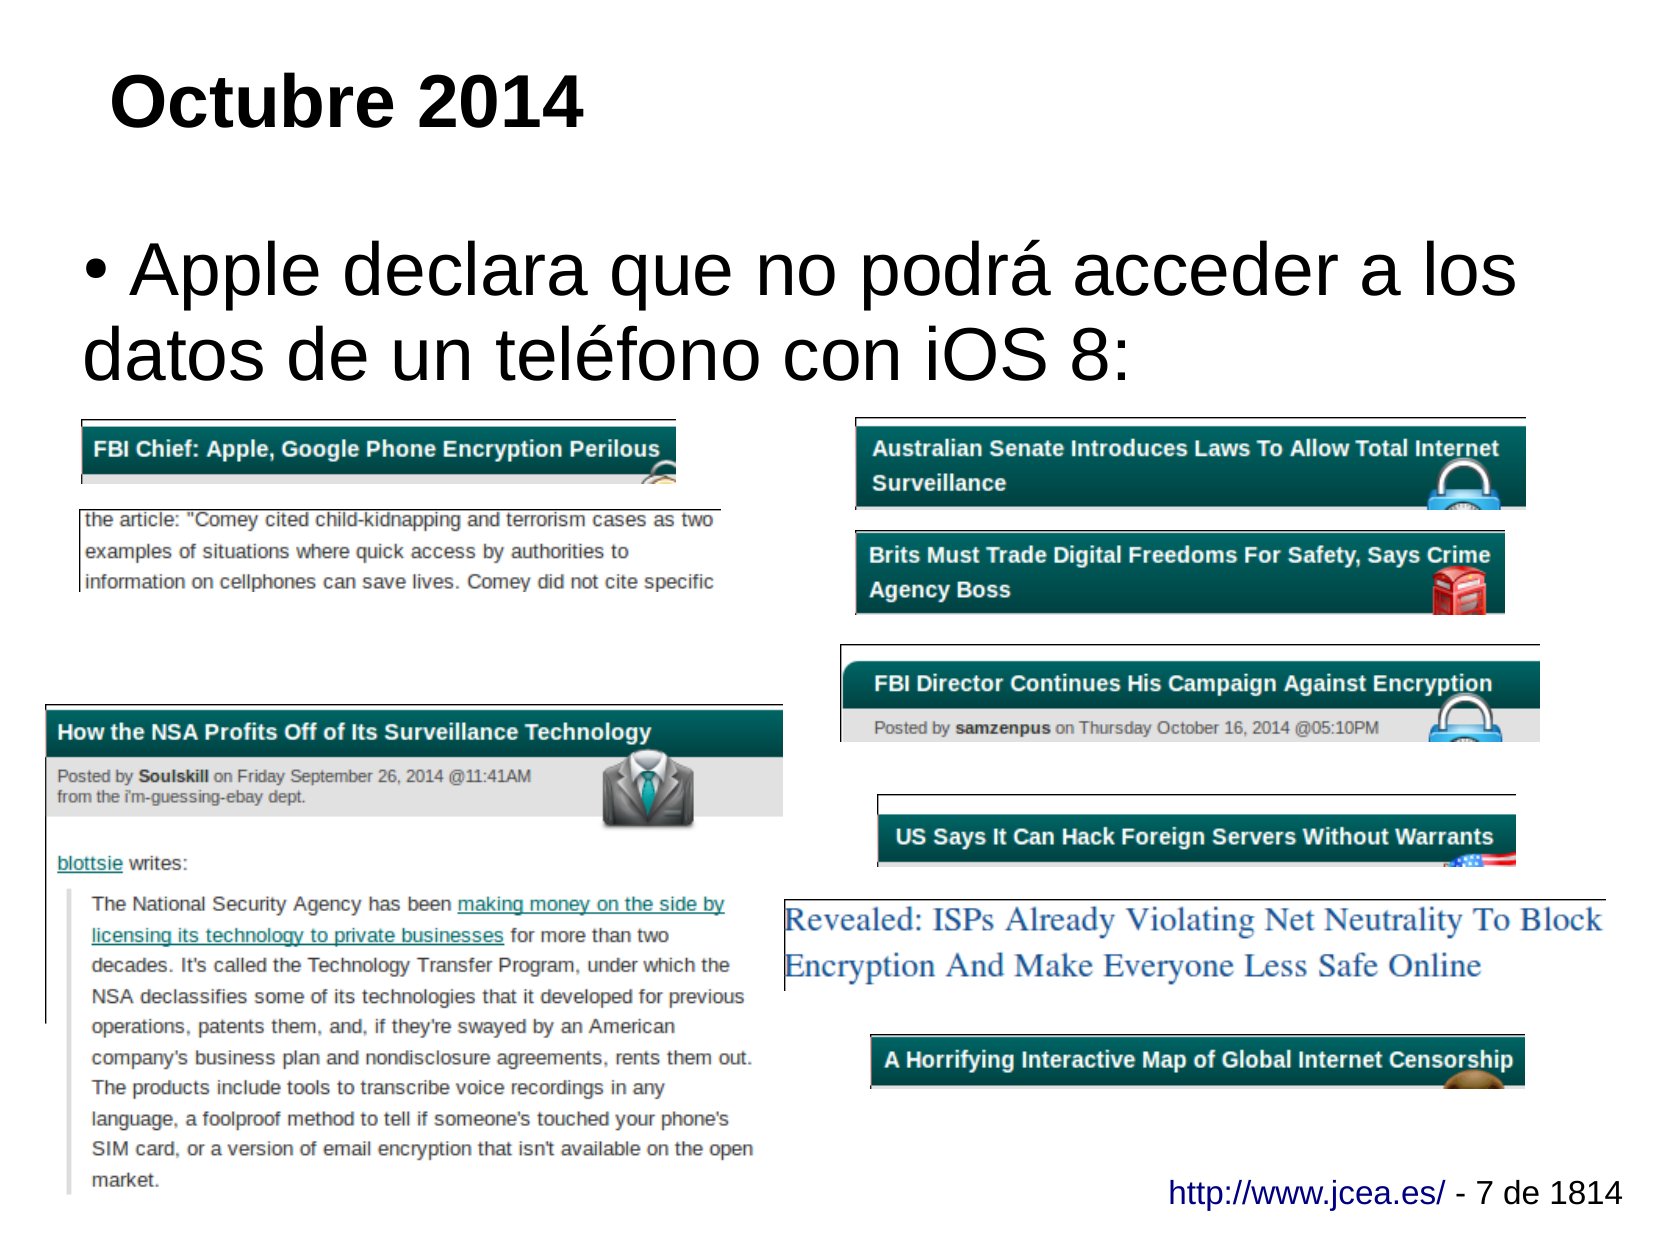

# Octubre 2014
 Apple declara que no podrá acceder a los datos de un teléfono con iOS 8:
http://www.jcea.es/ - 7 de 1814